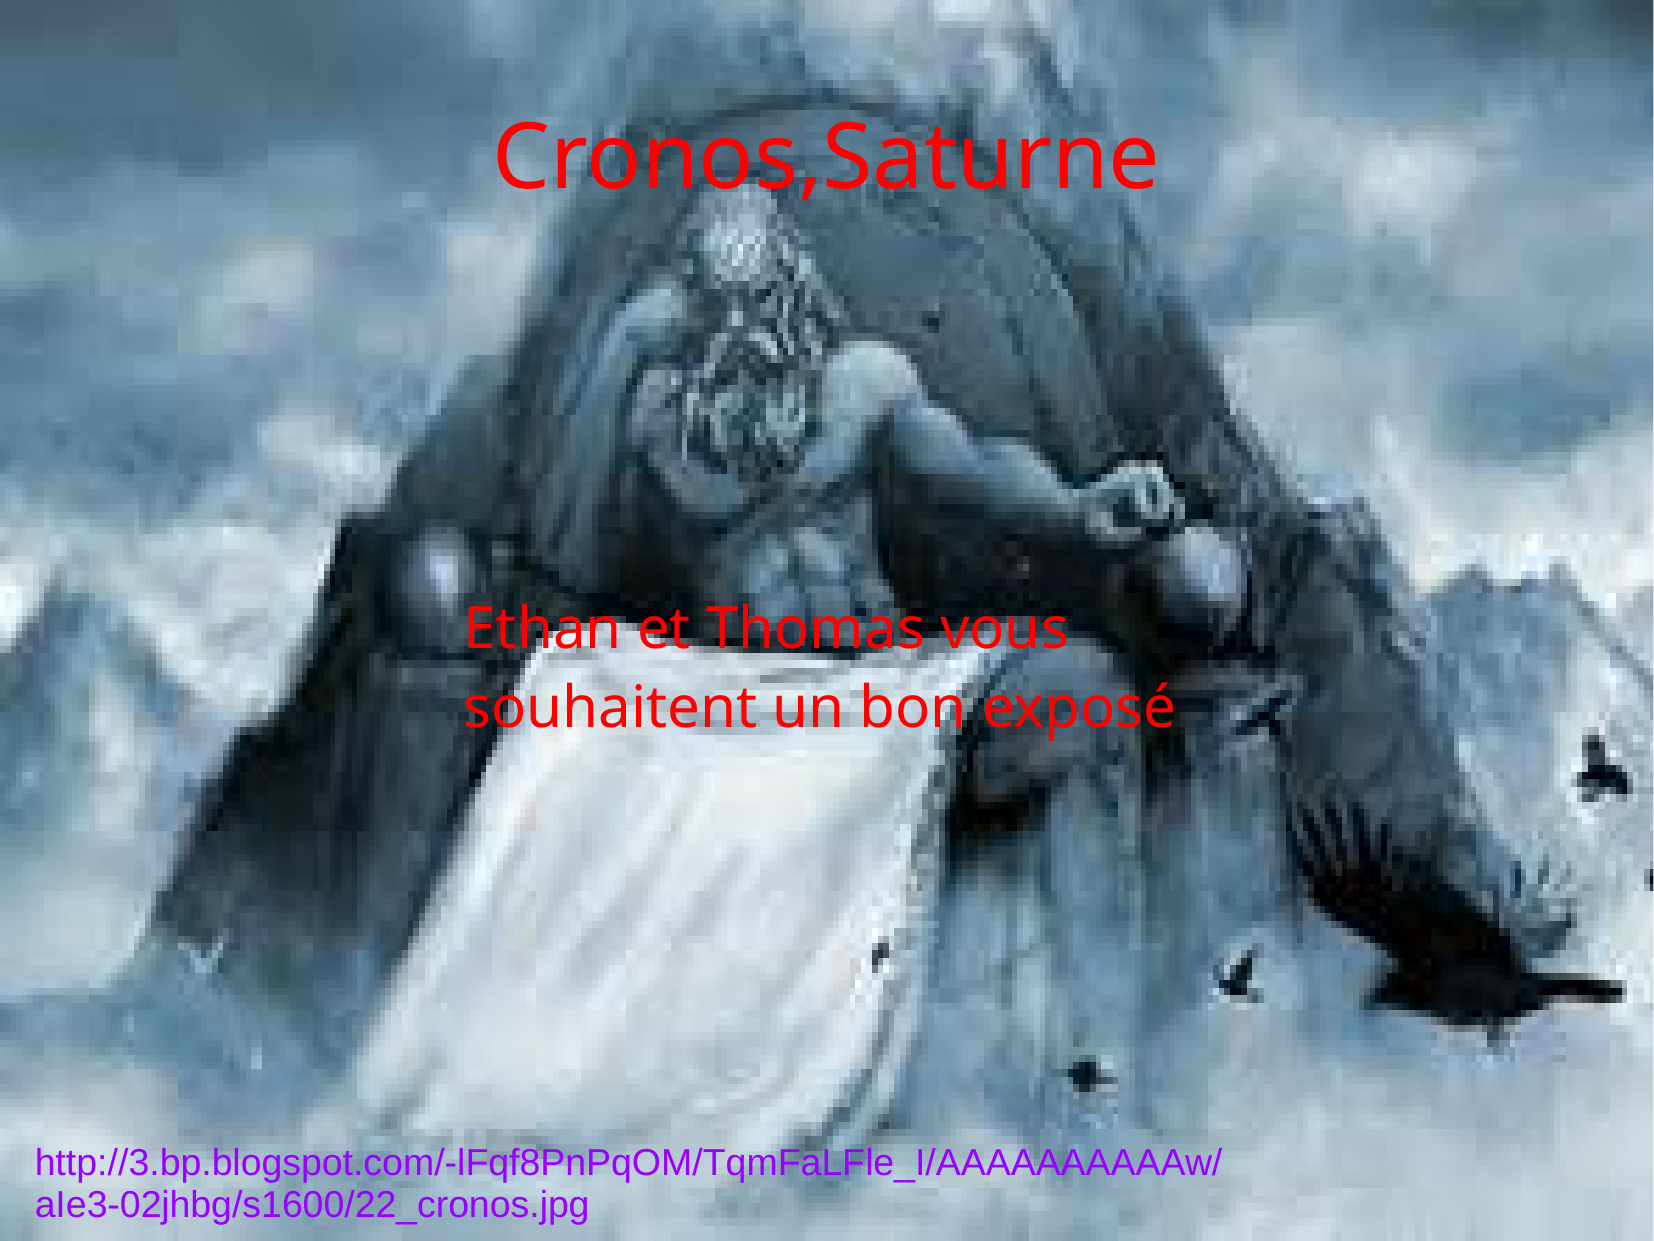

# Cronos,Saturne
Ethan et Thomas vous souhaitent un bon exposé
http://3.bp.blogspot.com/-lFqf8PnPqOM/TqmFaLFle_I/AAAAAAAAAAw/aIe3-02jhbg/s1600/22_cronos.jpg